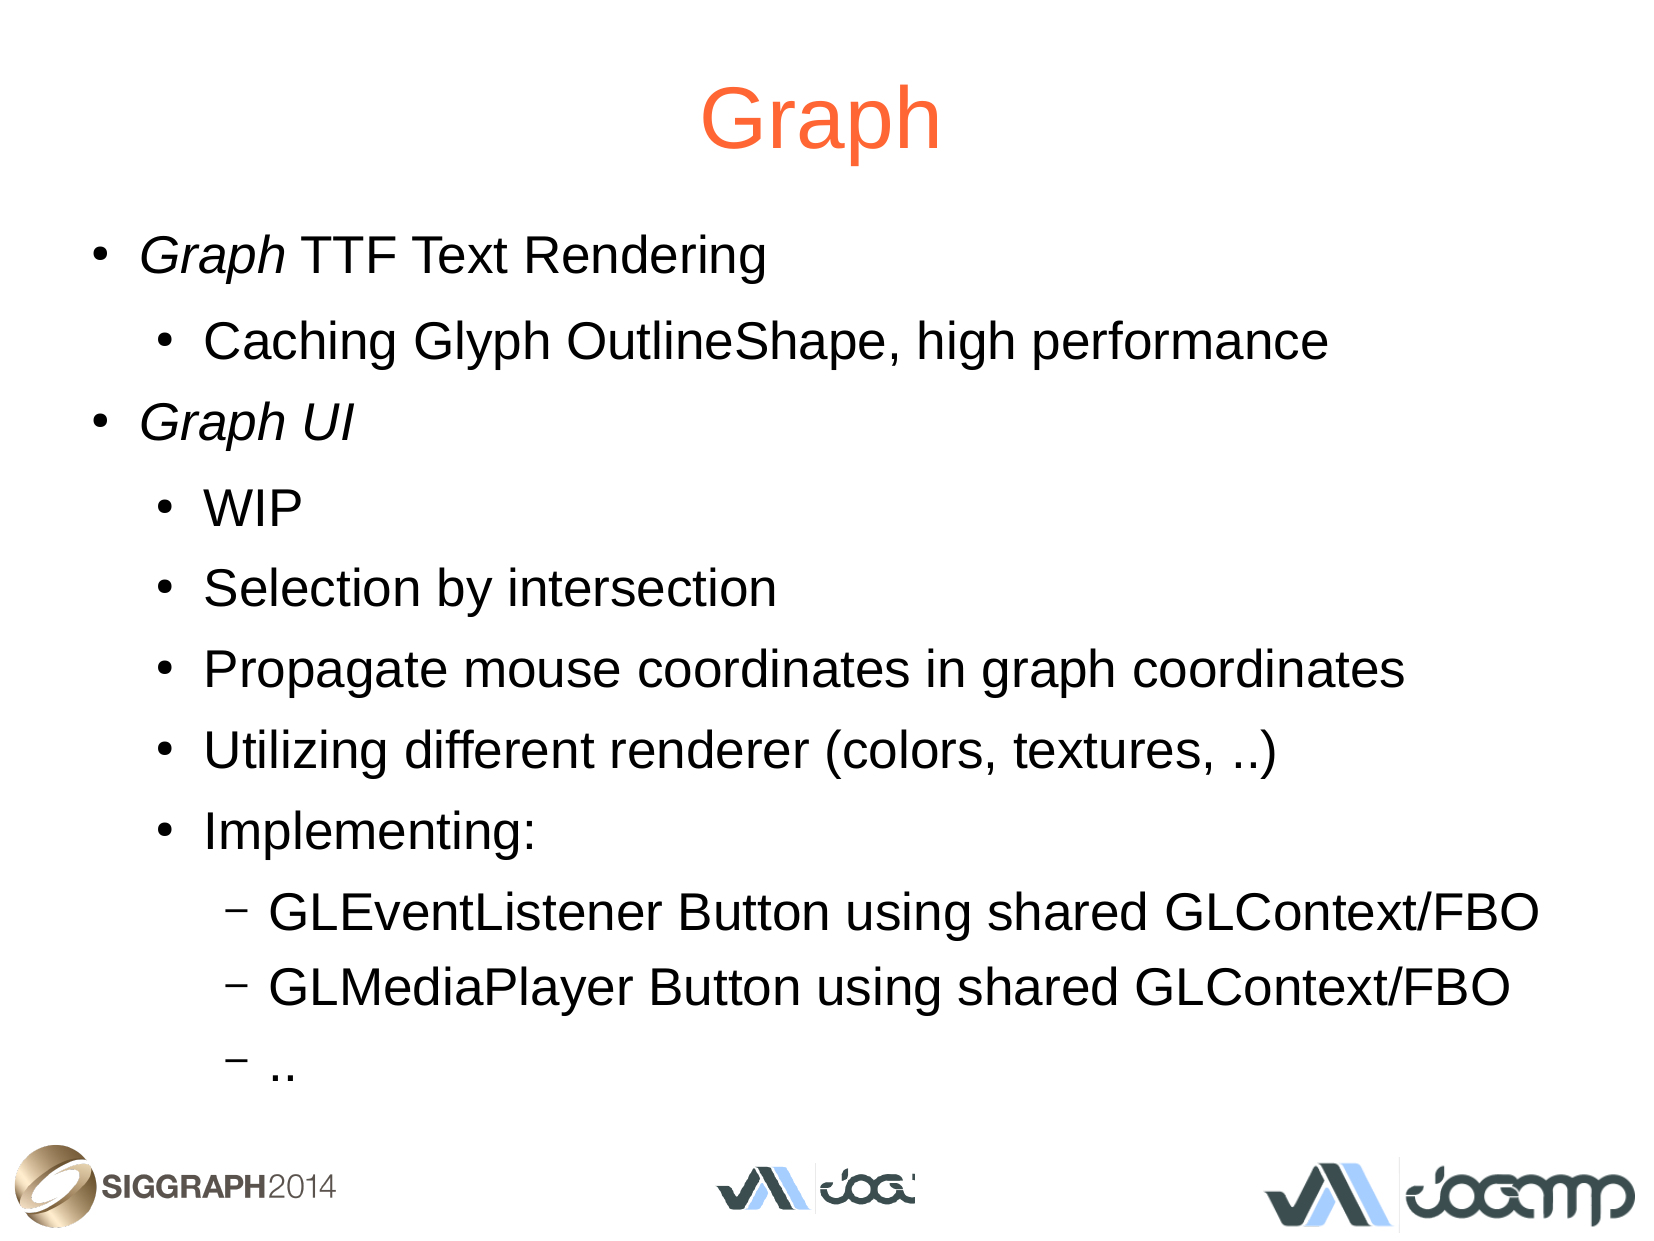

# Graph
Graph TTF Text Rendering
Caching Glyph OutlineShape, high performance
Graph UI
WIP
Selection by intersection
Propagate mouse coordinates in graph coordinates
Utilizing different renderer (colors, textures, ..)
Implementing:
GLEventListener Button using shared GLContext/FBO
GLMediaPlayer Button using shared GLContext/FBO
..